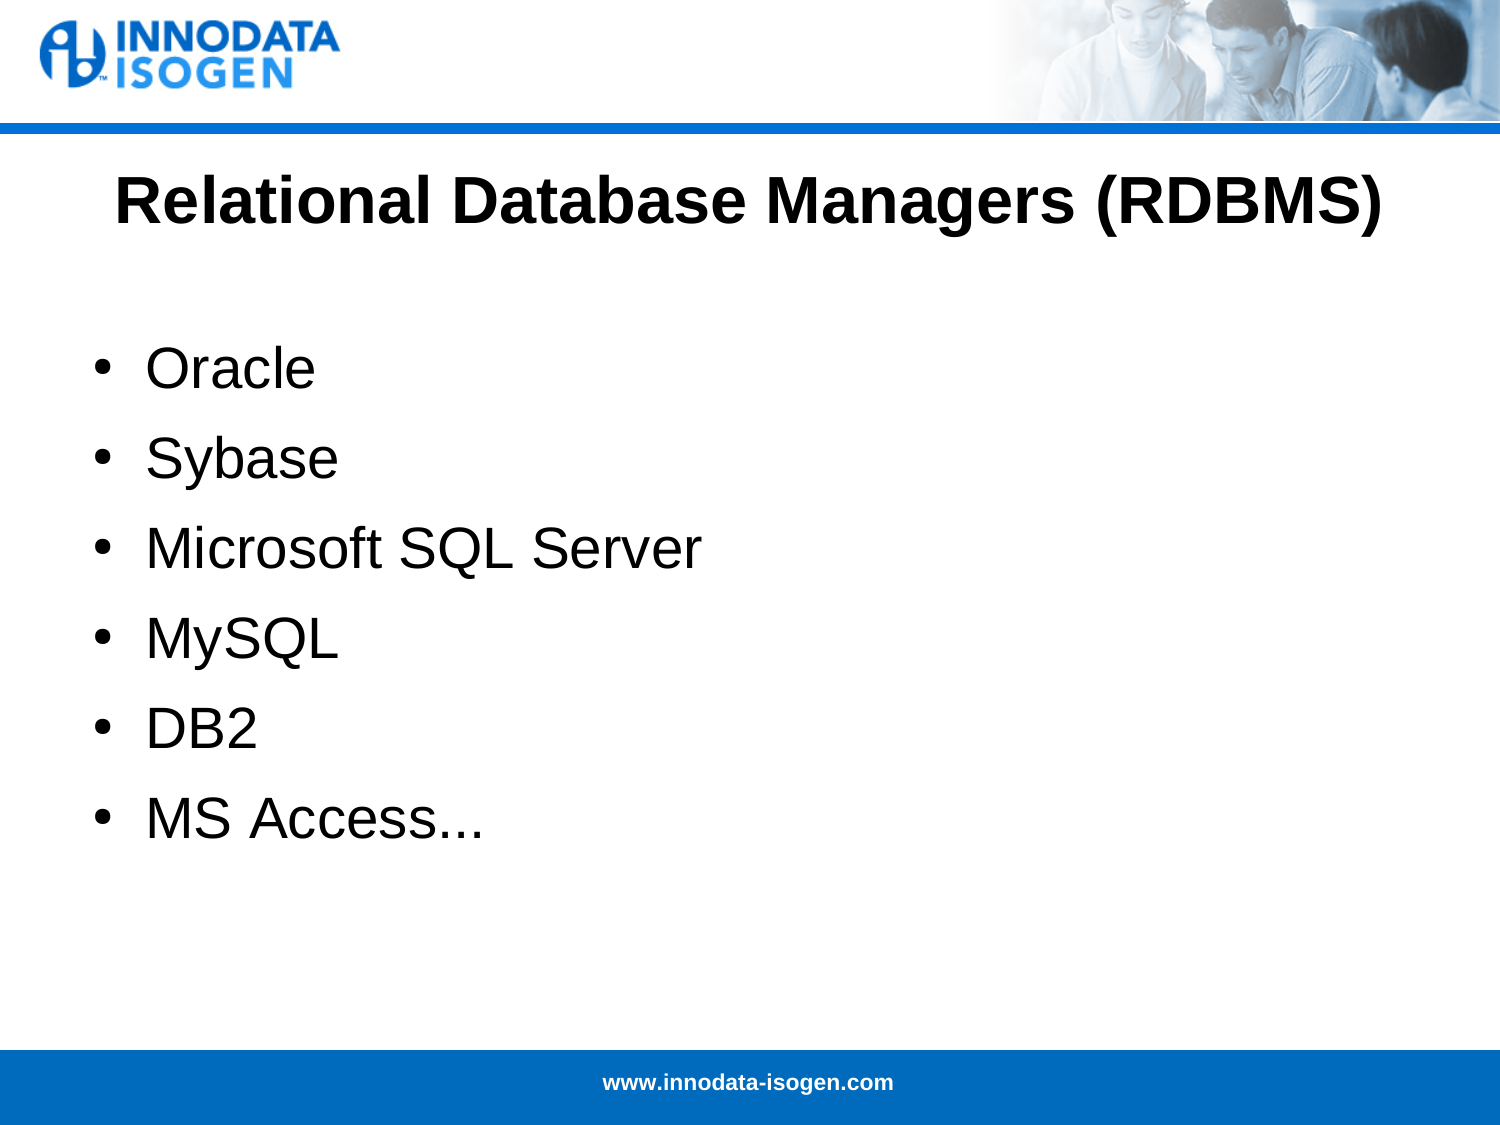

# Relational Database Managers (RDBMS)
Oracle
Sybase
Microsoft SQL Server
MySQL
DB2
MS Access...